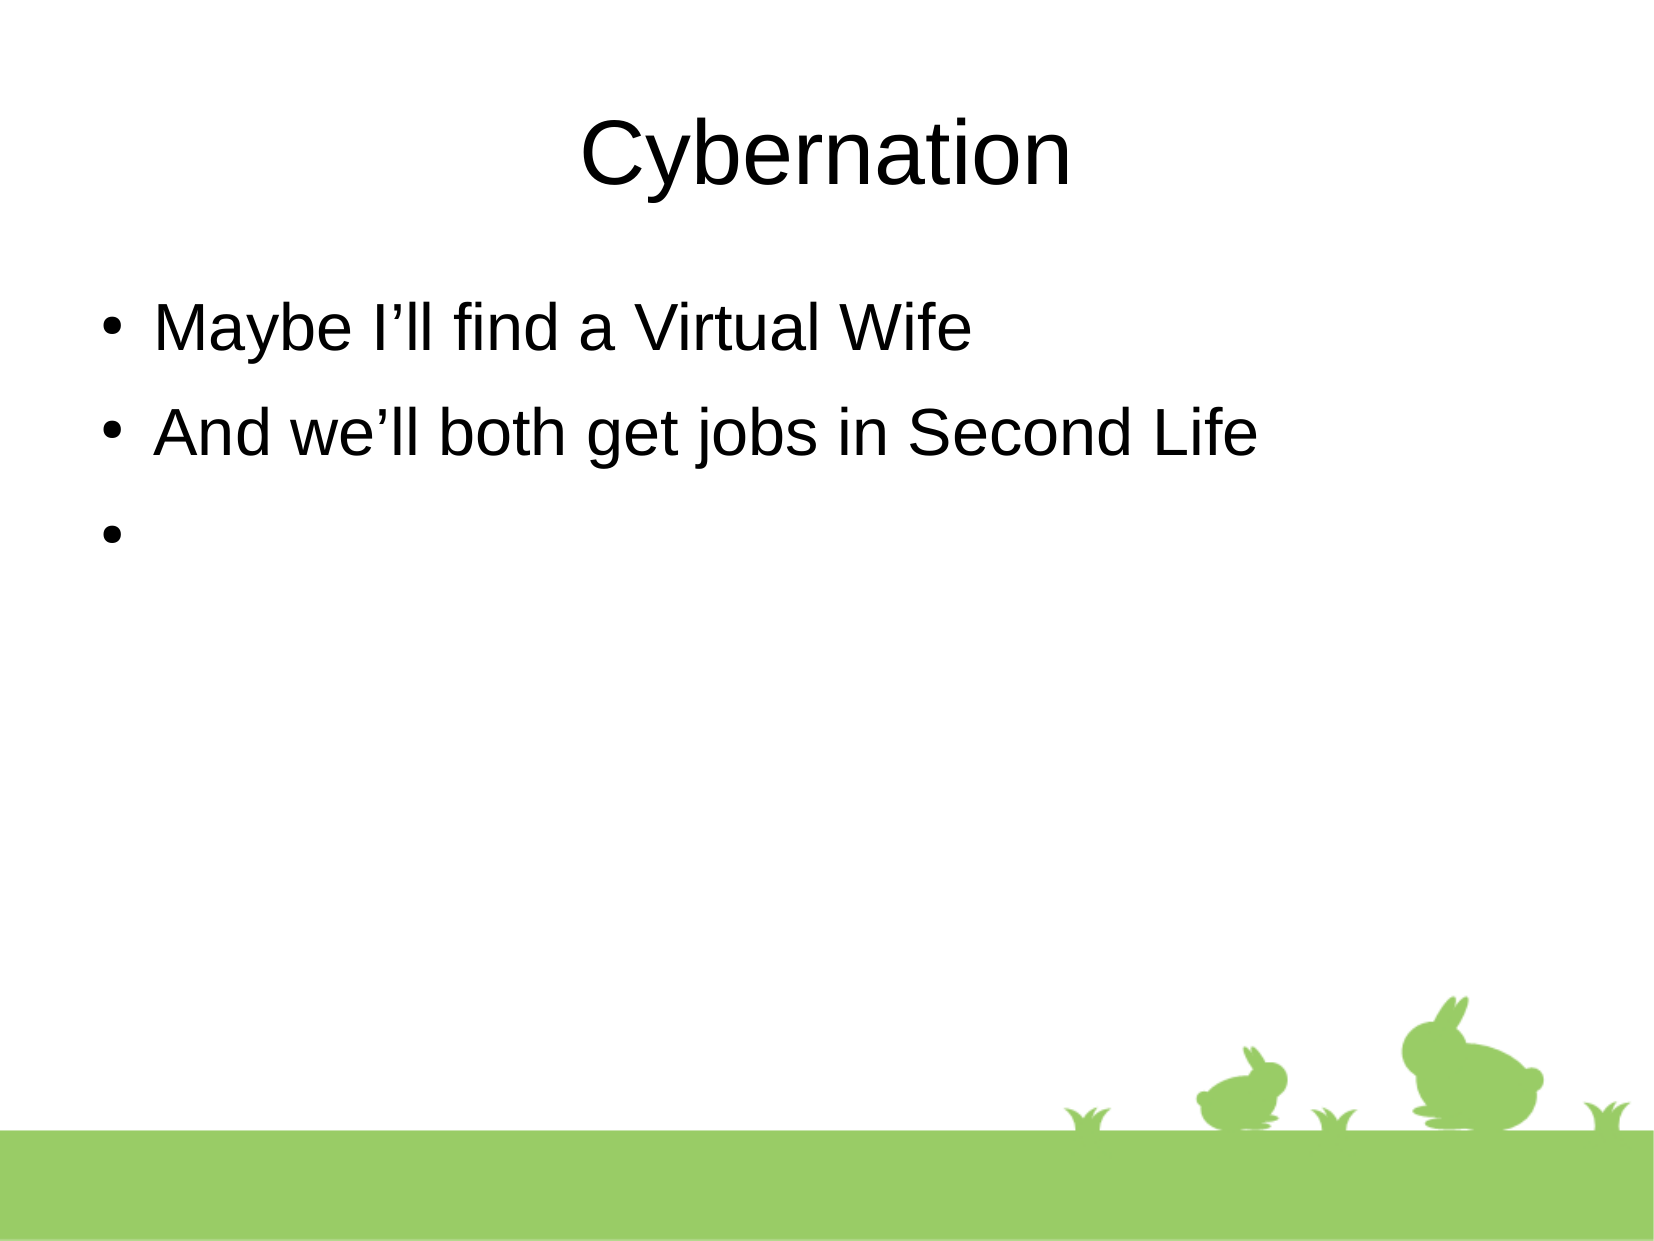

# Cybernation
Maybe I’ll find a Virtual Wife
And we’ll both get jobs in Second Life